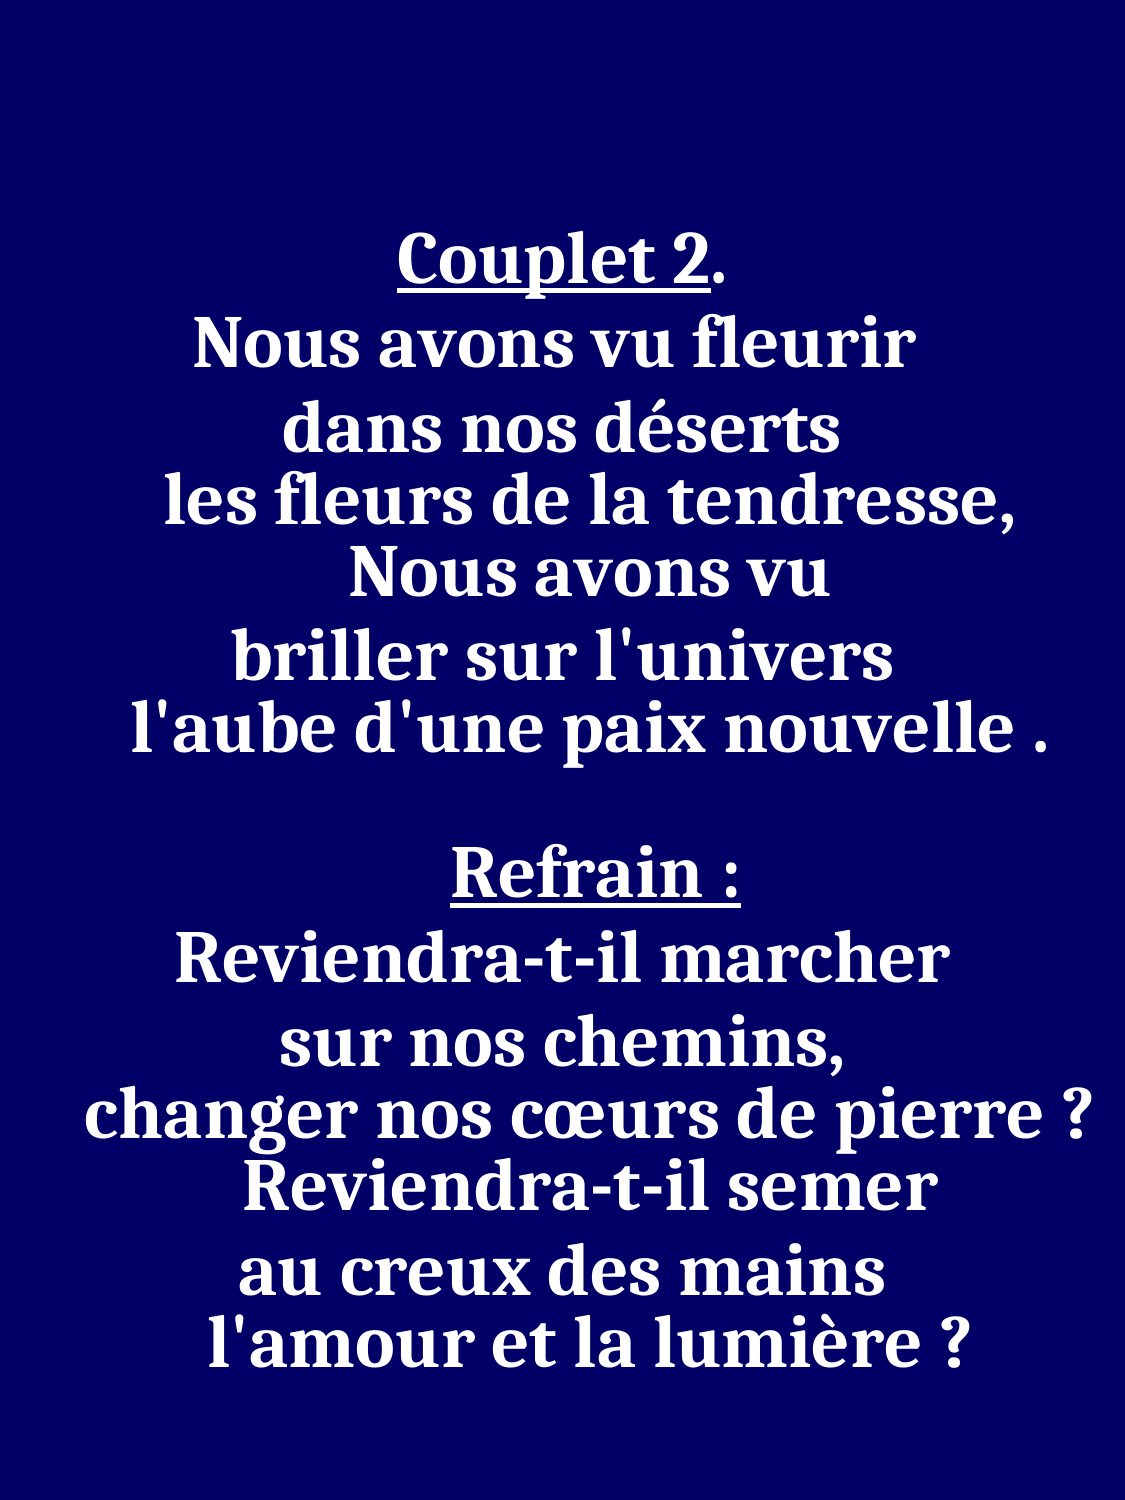

Couplet 2.
Nous avons vu fleurir
dans nos déserts
les fleurs de la tendresse,
Nous avons vu
briller sur l'univers
l'aube d'une paix nouvelle .
 Refrain :
Reviendra-t-il marcher
sur nos chemins,
changer nos cœurs de pierre ?
Reviendra-t-il semer
au creux des mains
l'amour et la lumière ?